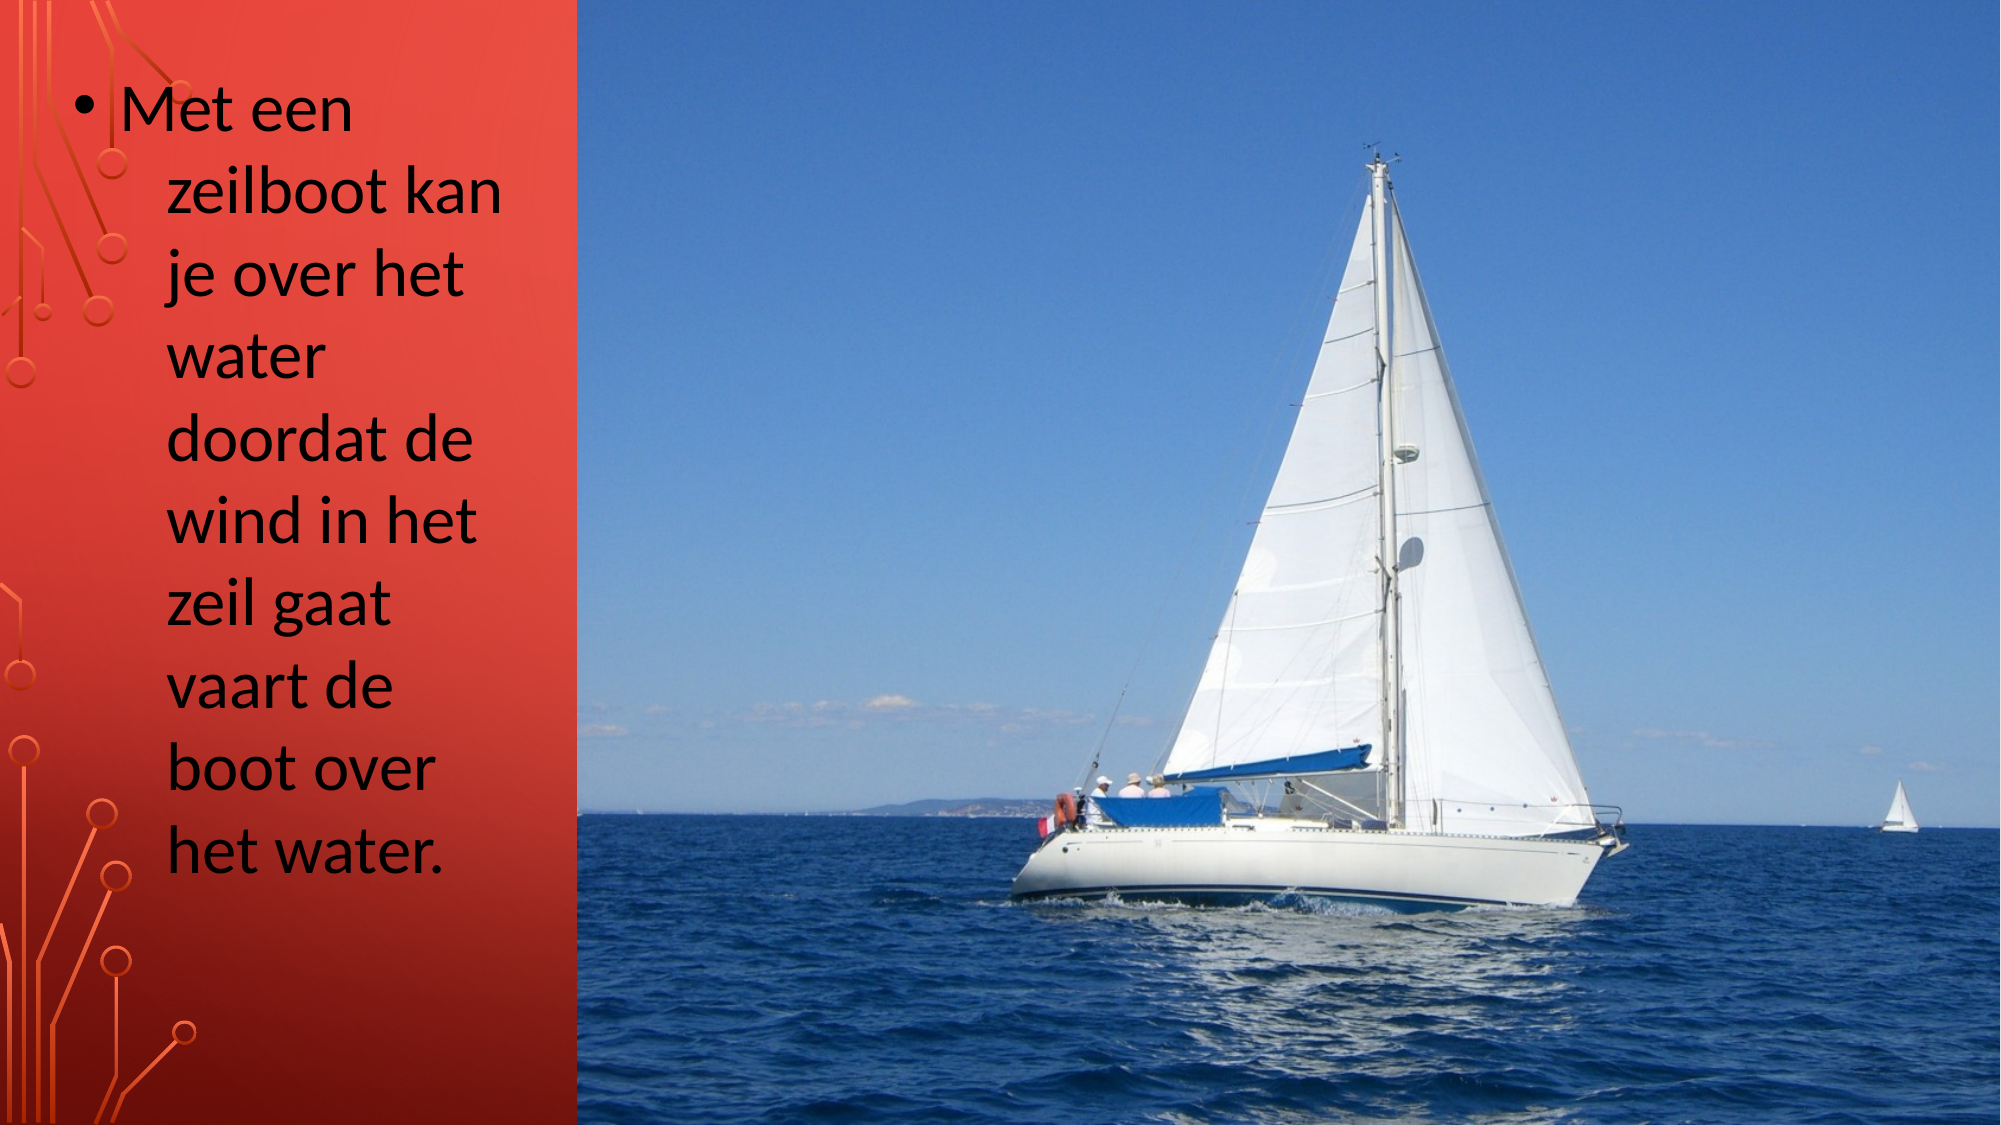

Met een zeilboot kan je over het water doordat de wind in het zeil gaat vaart de boot over het water.
Deze foto van Onbekende auteur is gelicentieerd onder CC BY